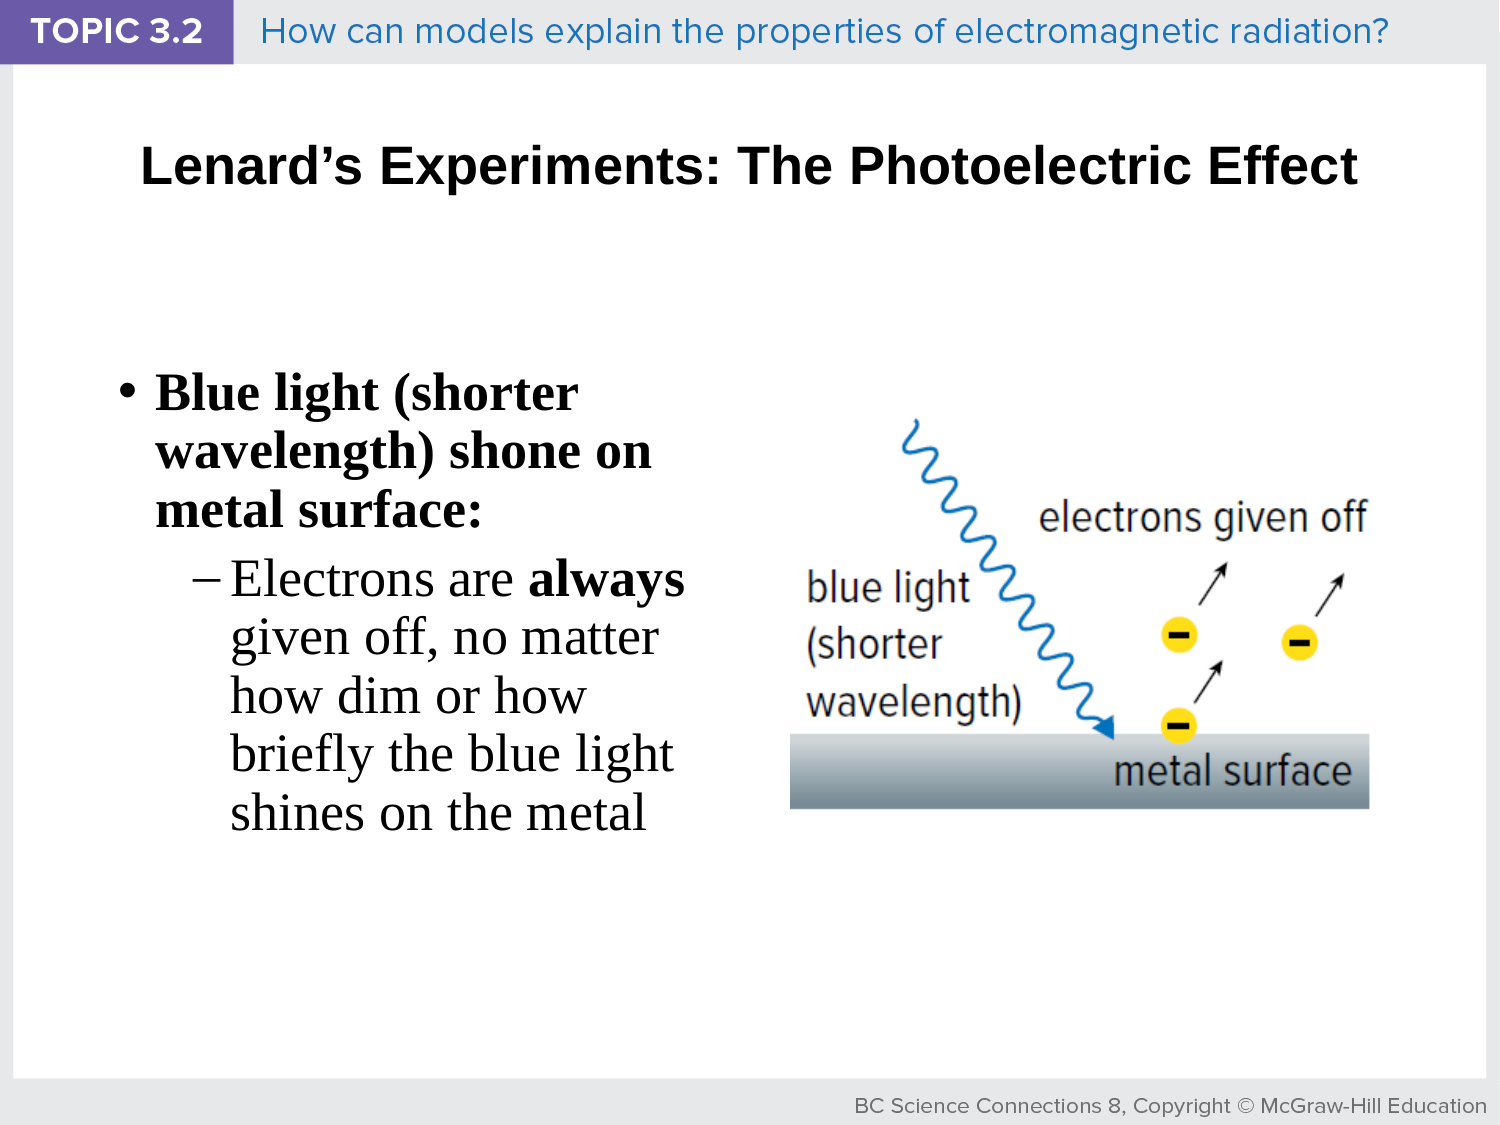

# Lenard’s Experiments: The Photoelectric Effect
Blue light (shorter wavelength) shone on metal surface:
Electrons are always given off, no matter how dim or how briefly the blue light shines on the metal